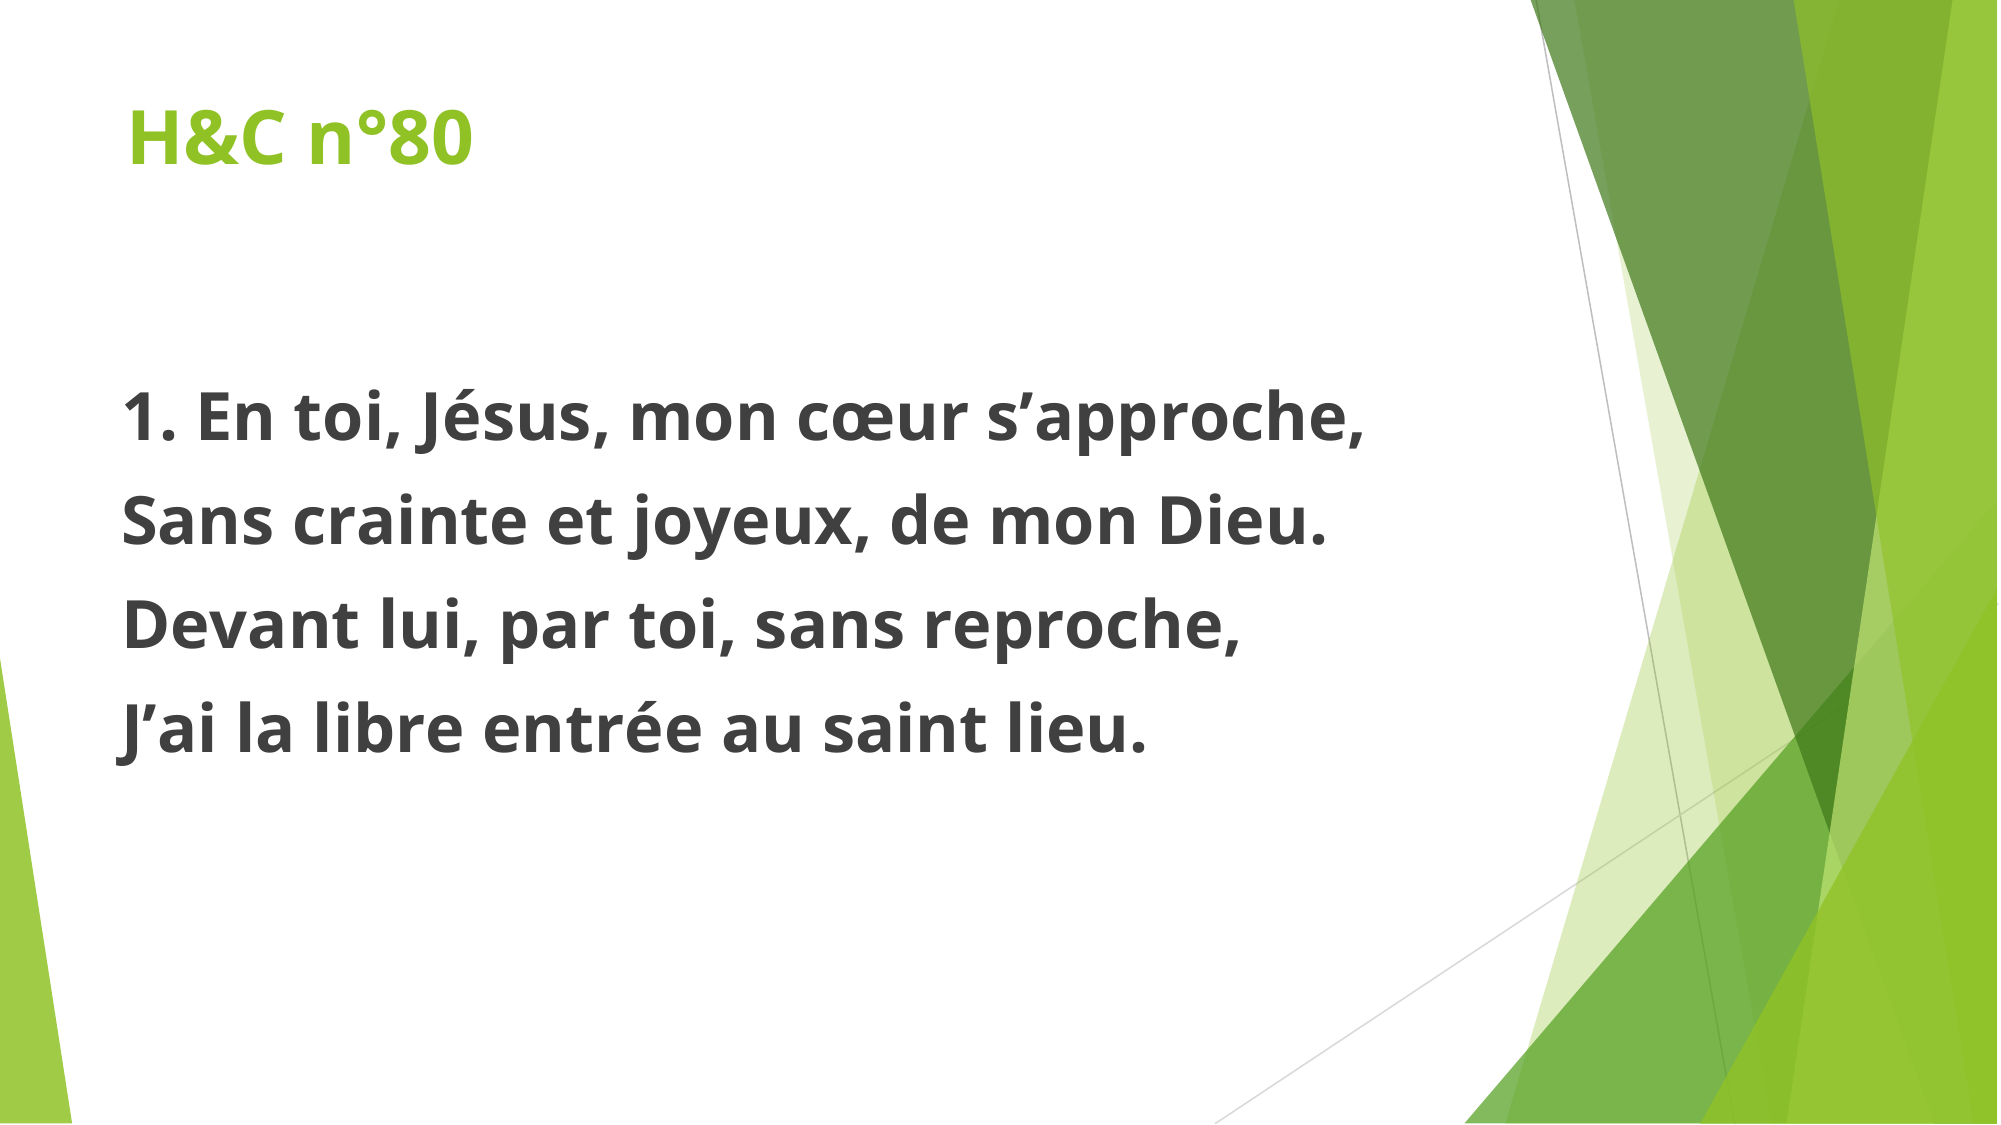

H&C n°80
1. En toi, Jésus, mon cœur s’approche,
Sans crainte et joyeux, de mon Dieu.
Devant lui, par toi, sans reproche,
J’ai la libre entrée au saint lieu.